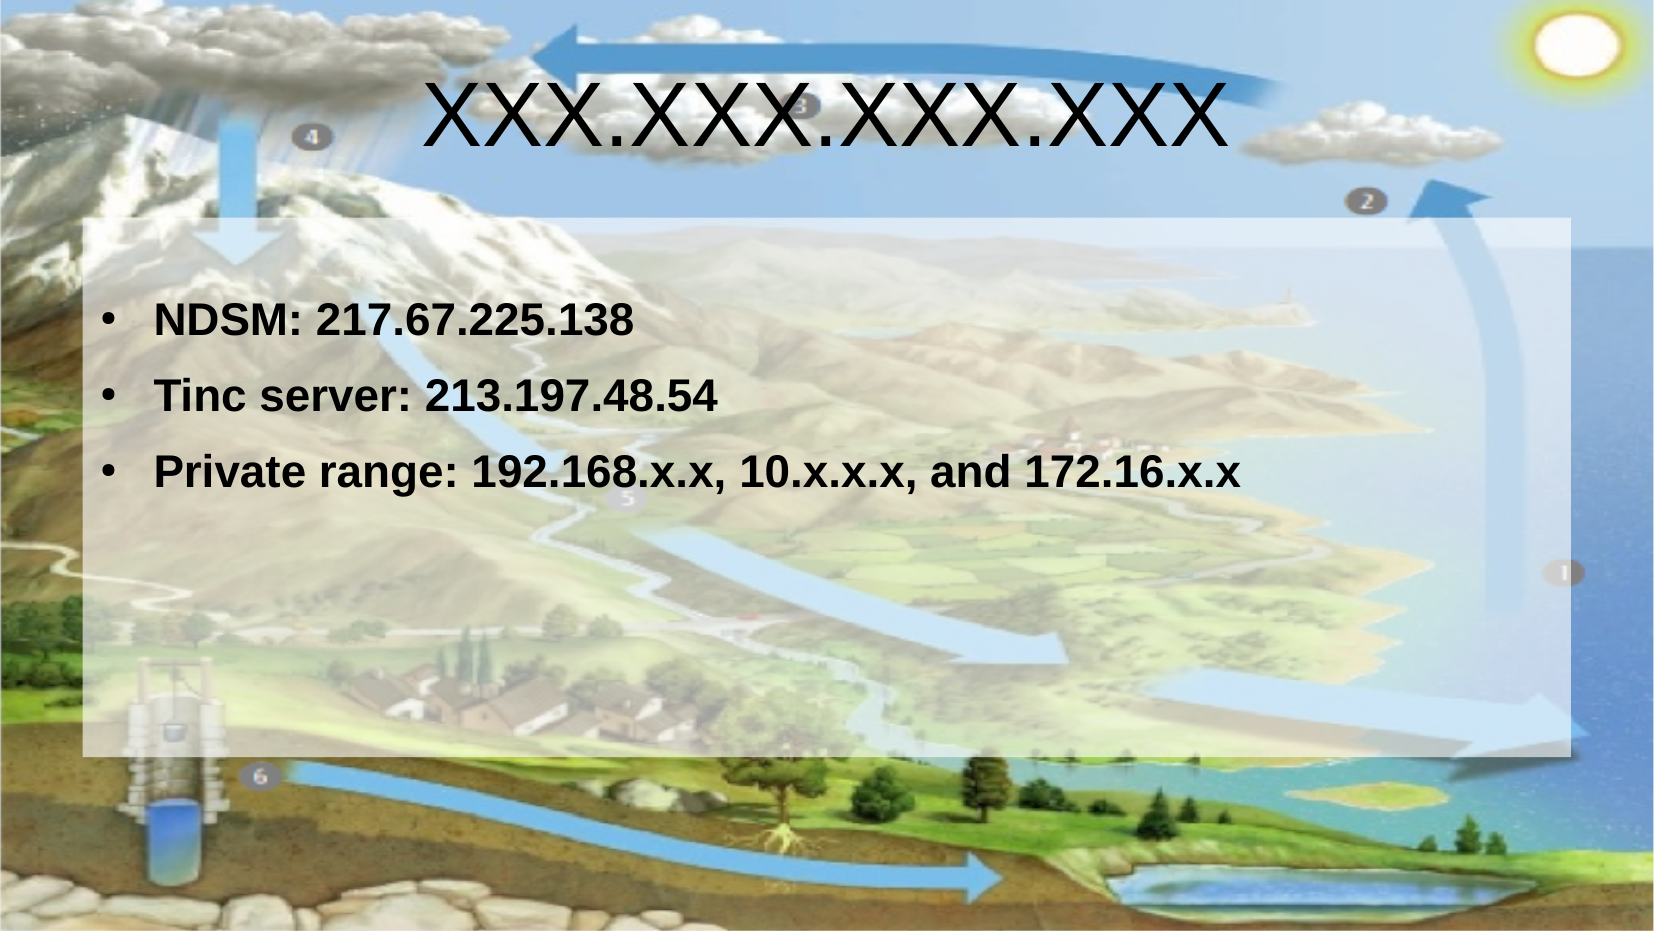

# XXX.XXX.XXX.XXX
NDSM: 217.67.225.138
Tinc server: 213.197.48.54
Private range: 192.168.x.x, 10.x.x.x, and 172.16.x.x